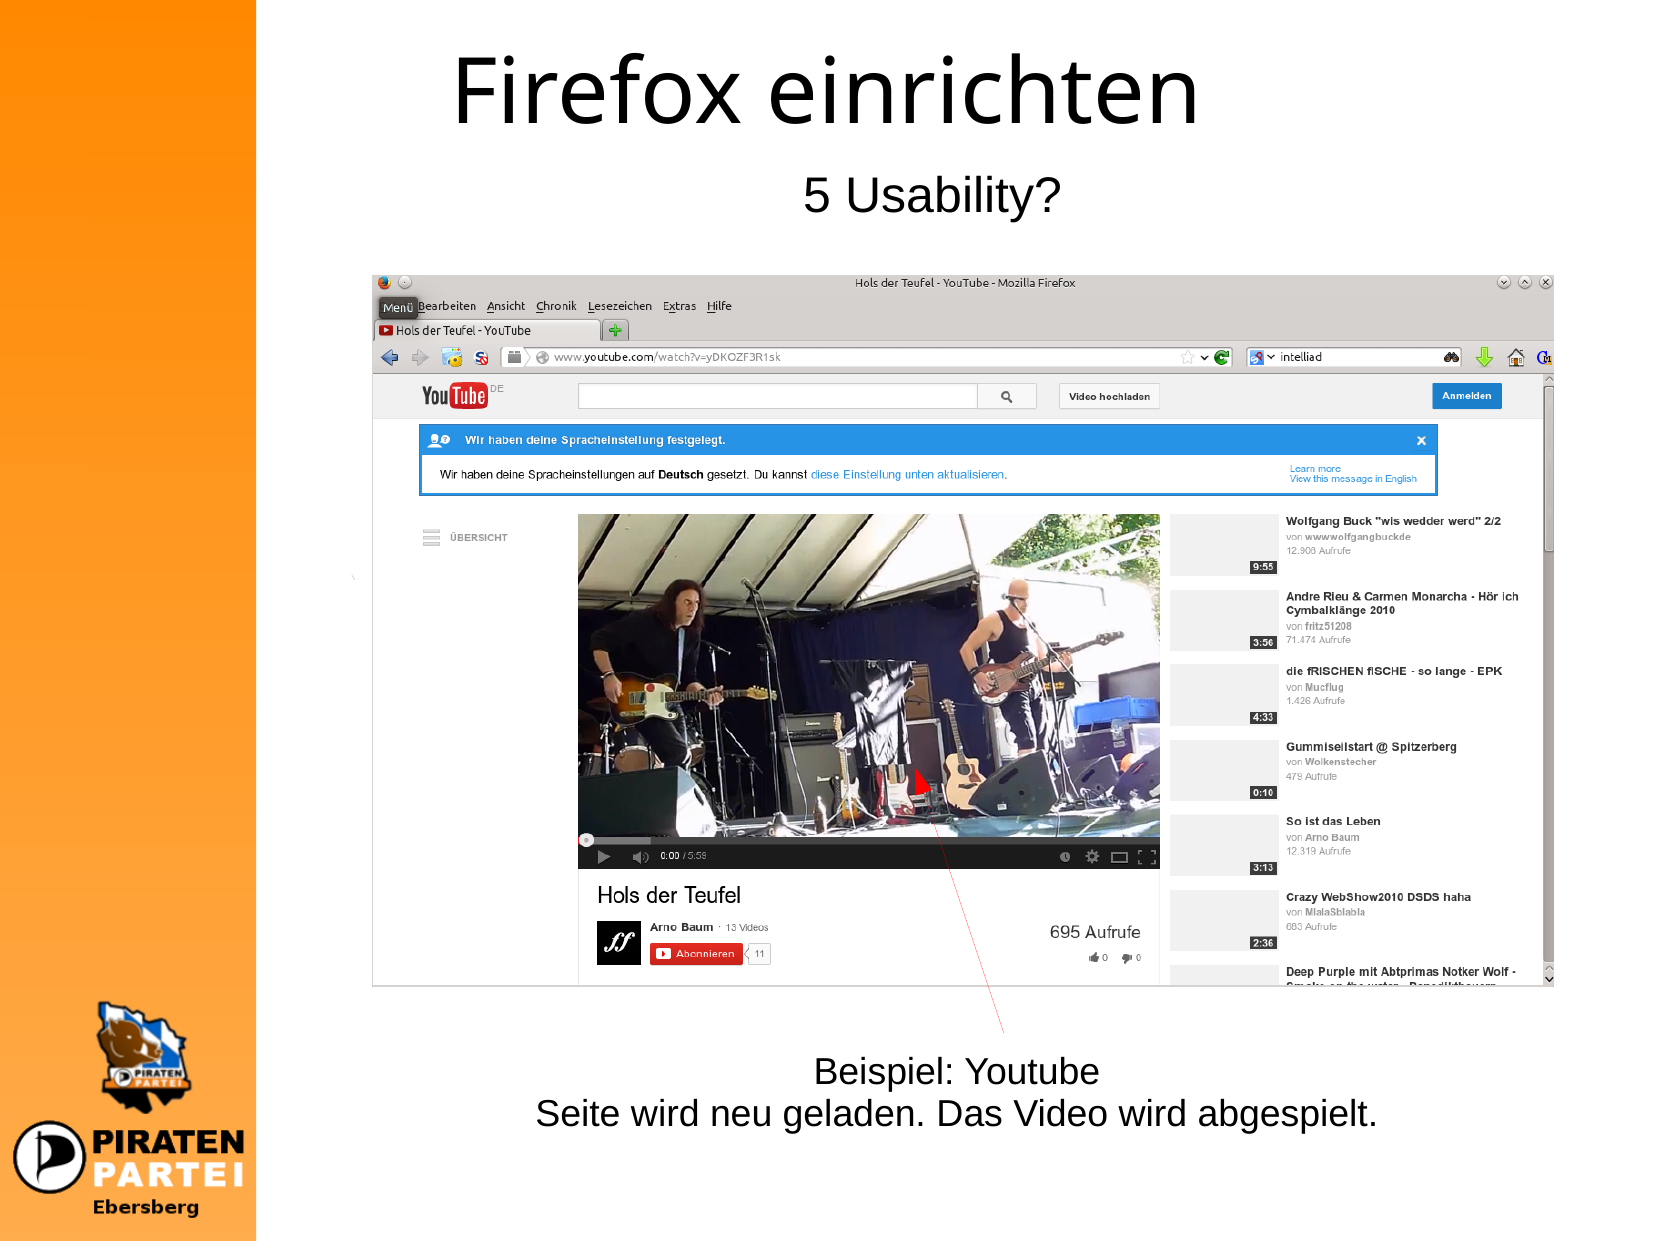

# Firefox einrichten
5 Usability?
Beispiel: Youtube
Seite wird neu geladen. Das Video wird abgespielt.